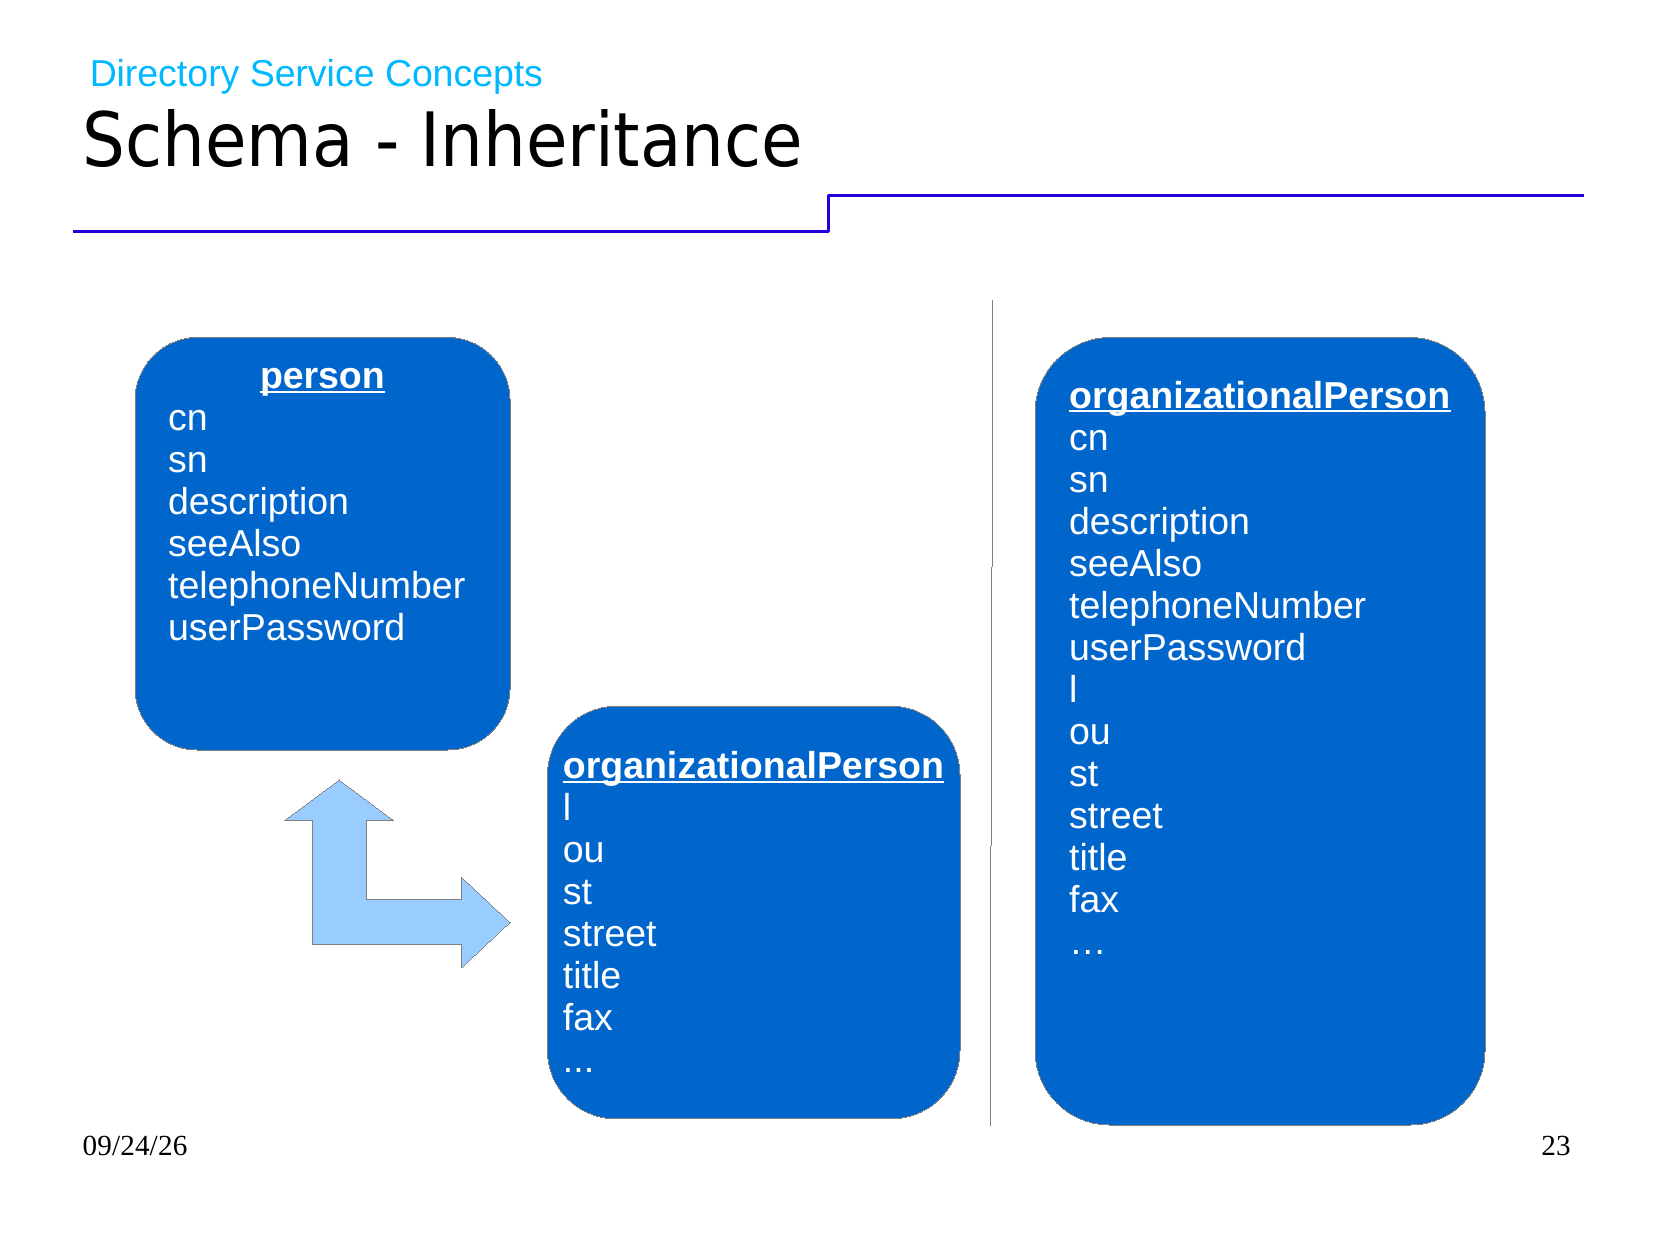

Directory Service Concepts
# Schema - Inheritance
person
cn
sn
description
seeAlso
telephoneNumber
userPassword
organizationalPerson
cn
sn
description
seeAlso
telephoneNumber
userPassword
l
ou
st
street
title
fax
…
organizationalPerson
l
ou
st
street
title
fax
...
23